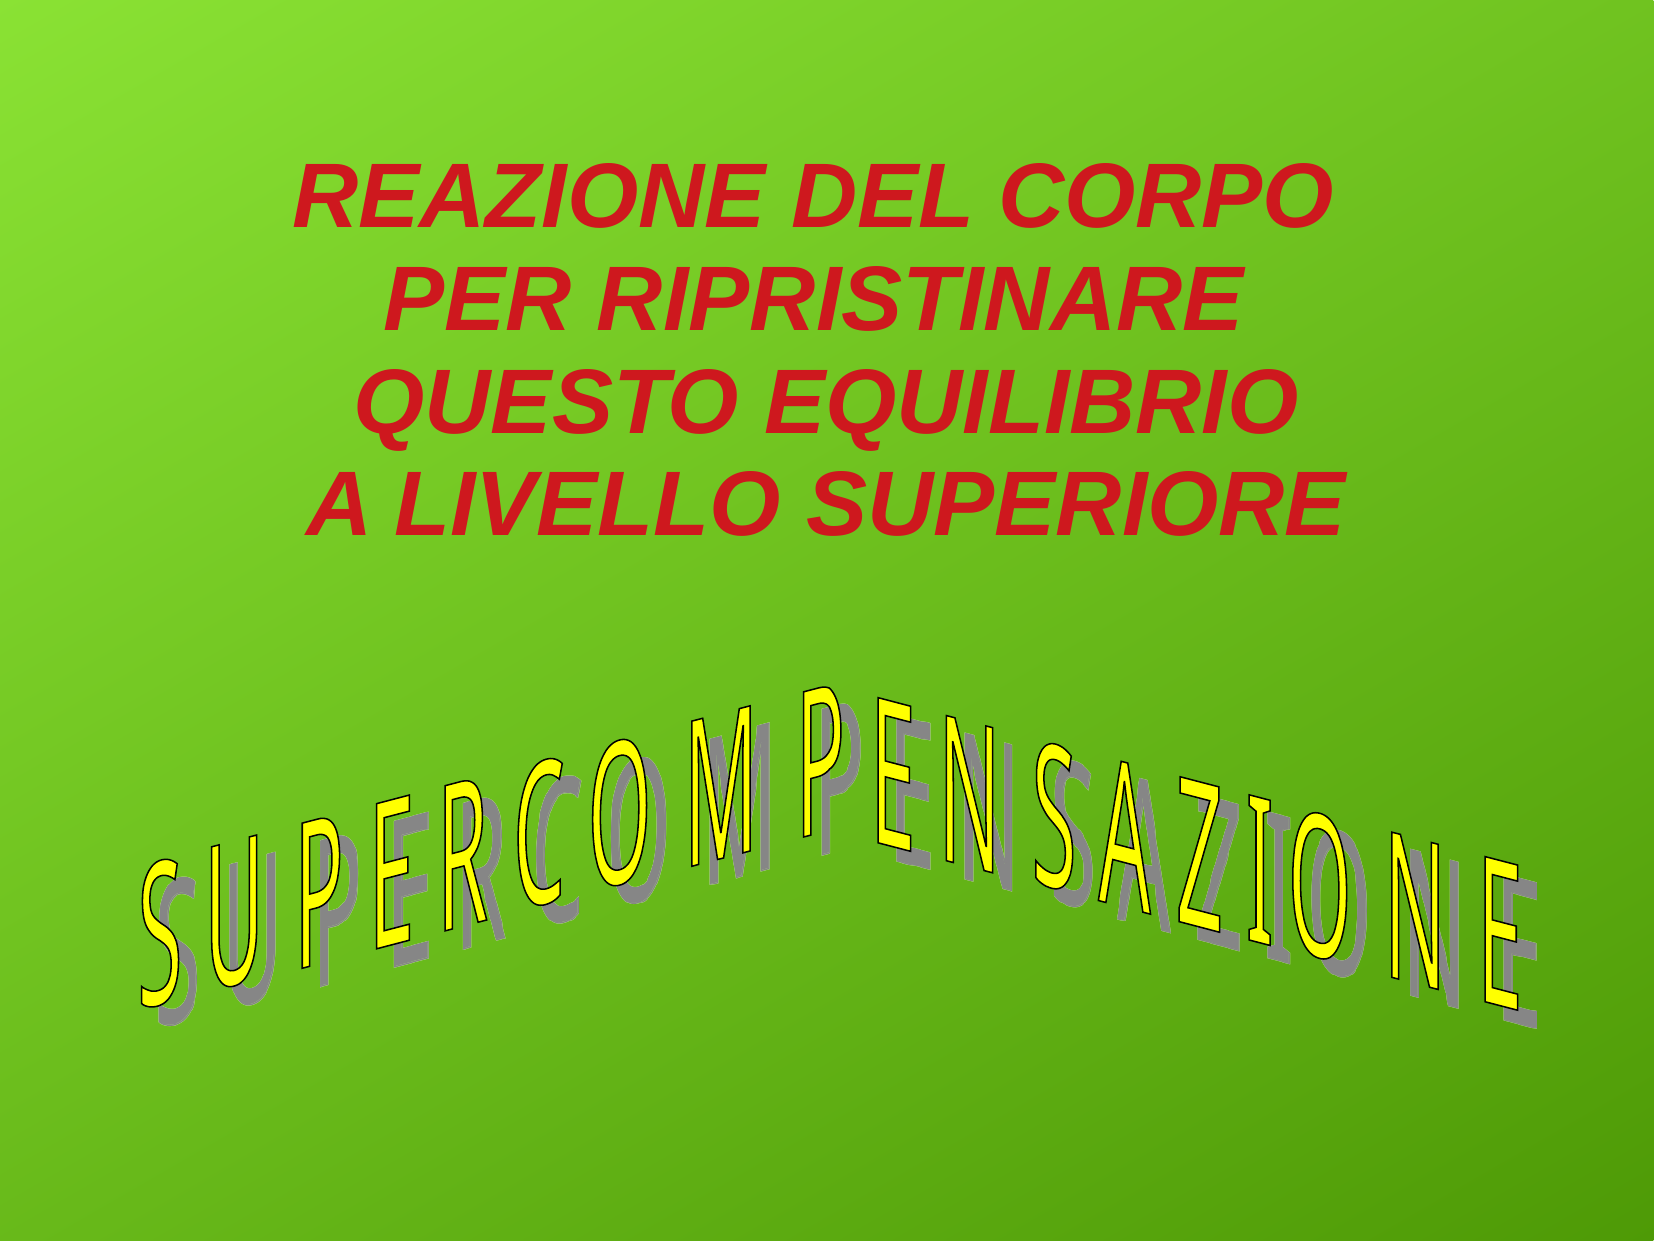

# REAZIONE DEL CORPO PER RIPRISTINARE QUESTO EQUILIBRIO A LIVELLO SUPERIORE
SUPERCOMPENSAZIONE